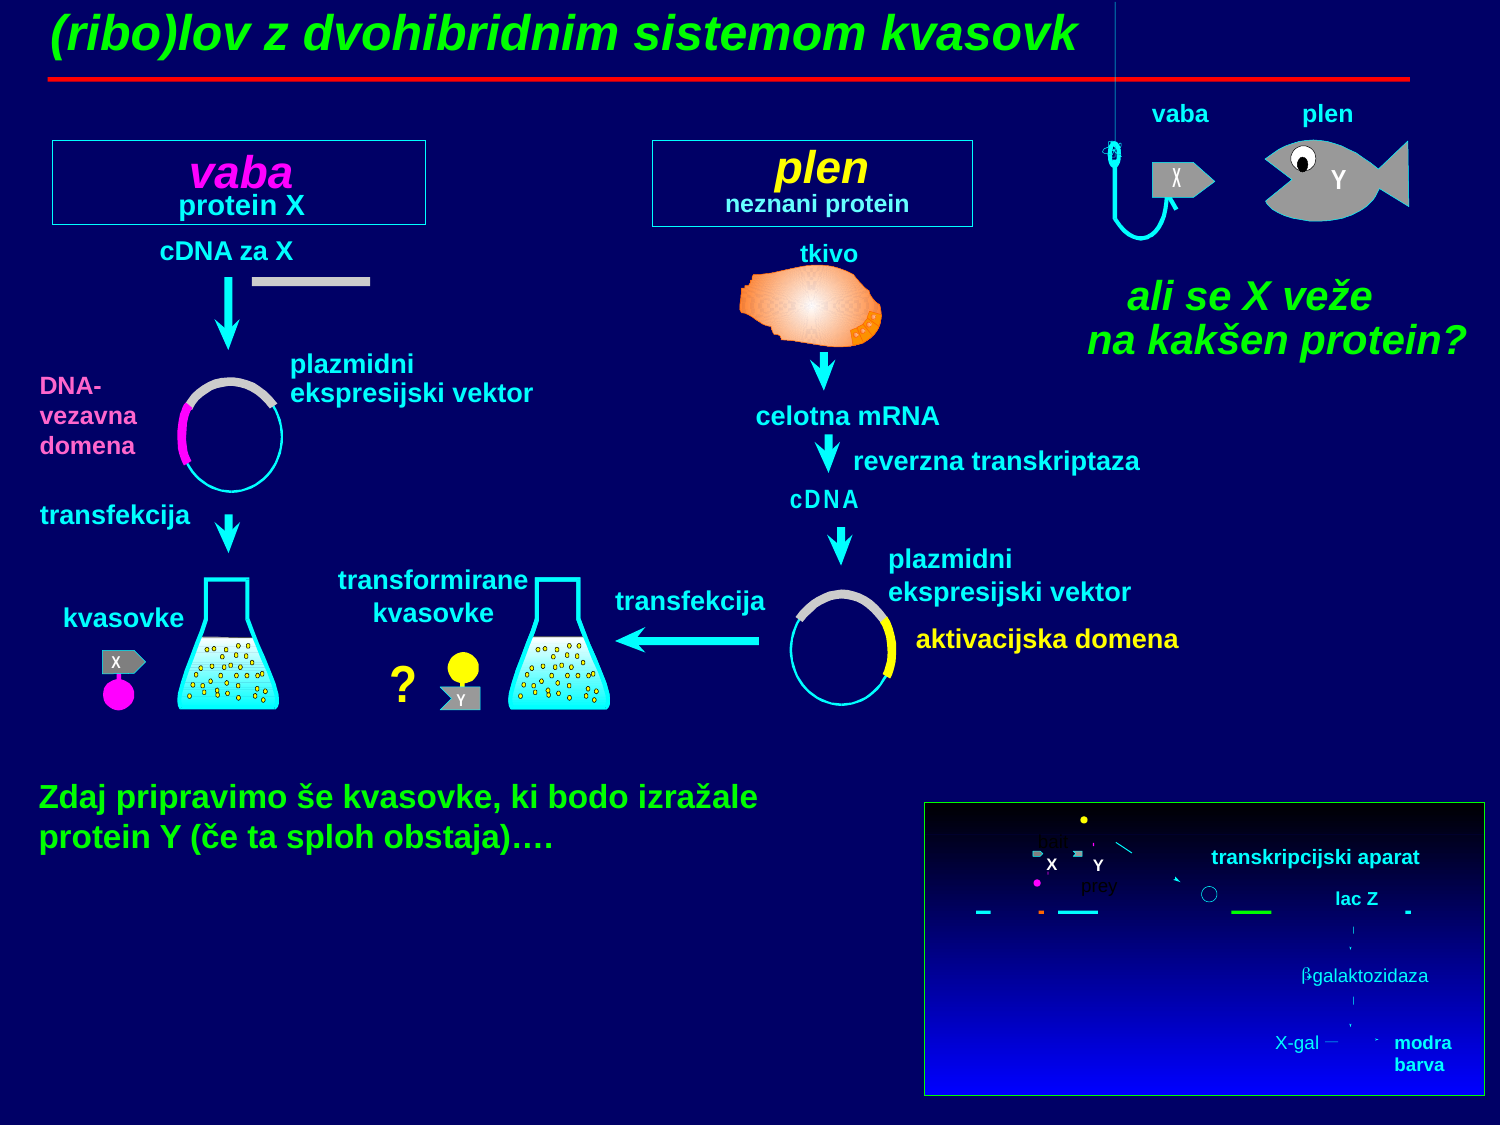

(ribo)lov z dvohibridnim sistemom kvasovk
vaba
plen
ali se X veže
na kakšen protein?
plen
neznani protein
vaba
protein X
cDNA za X
tkivo
plazmidni
celotna mRNA
DNA-vezavna domena
ekspresijski vektor
reverzna transkriptaza
transfekcija
plazmidni
ekspresijski vektor
aktivacijska domena
transformirane
kvasovke
transfekcija
kvasovke
Zdaj pripravimo še kvasovke, ki bodo izražale
protein Y (če ta sploh obstaja)….
bait
transkripcijski aparat
X
Y
prey
lac Z
b
-galaktozidaza
X-gal
modra
barva